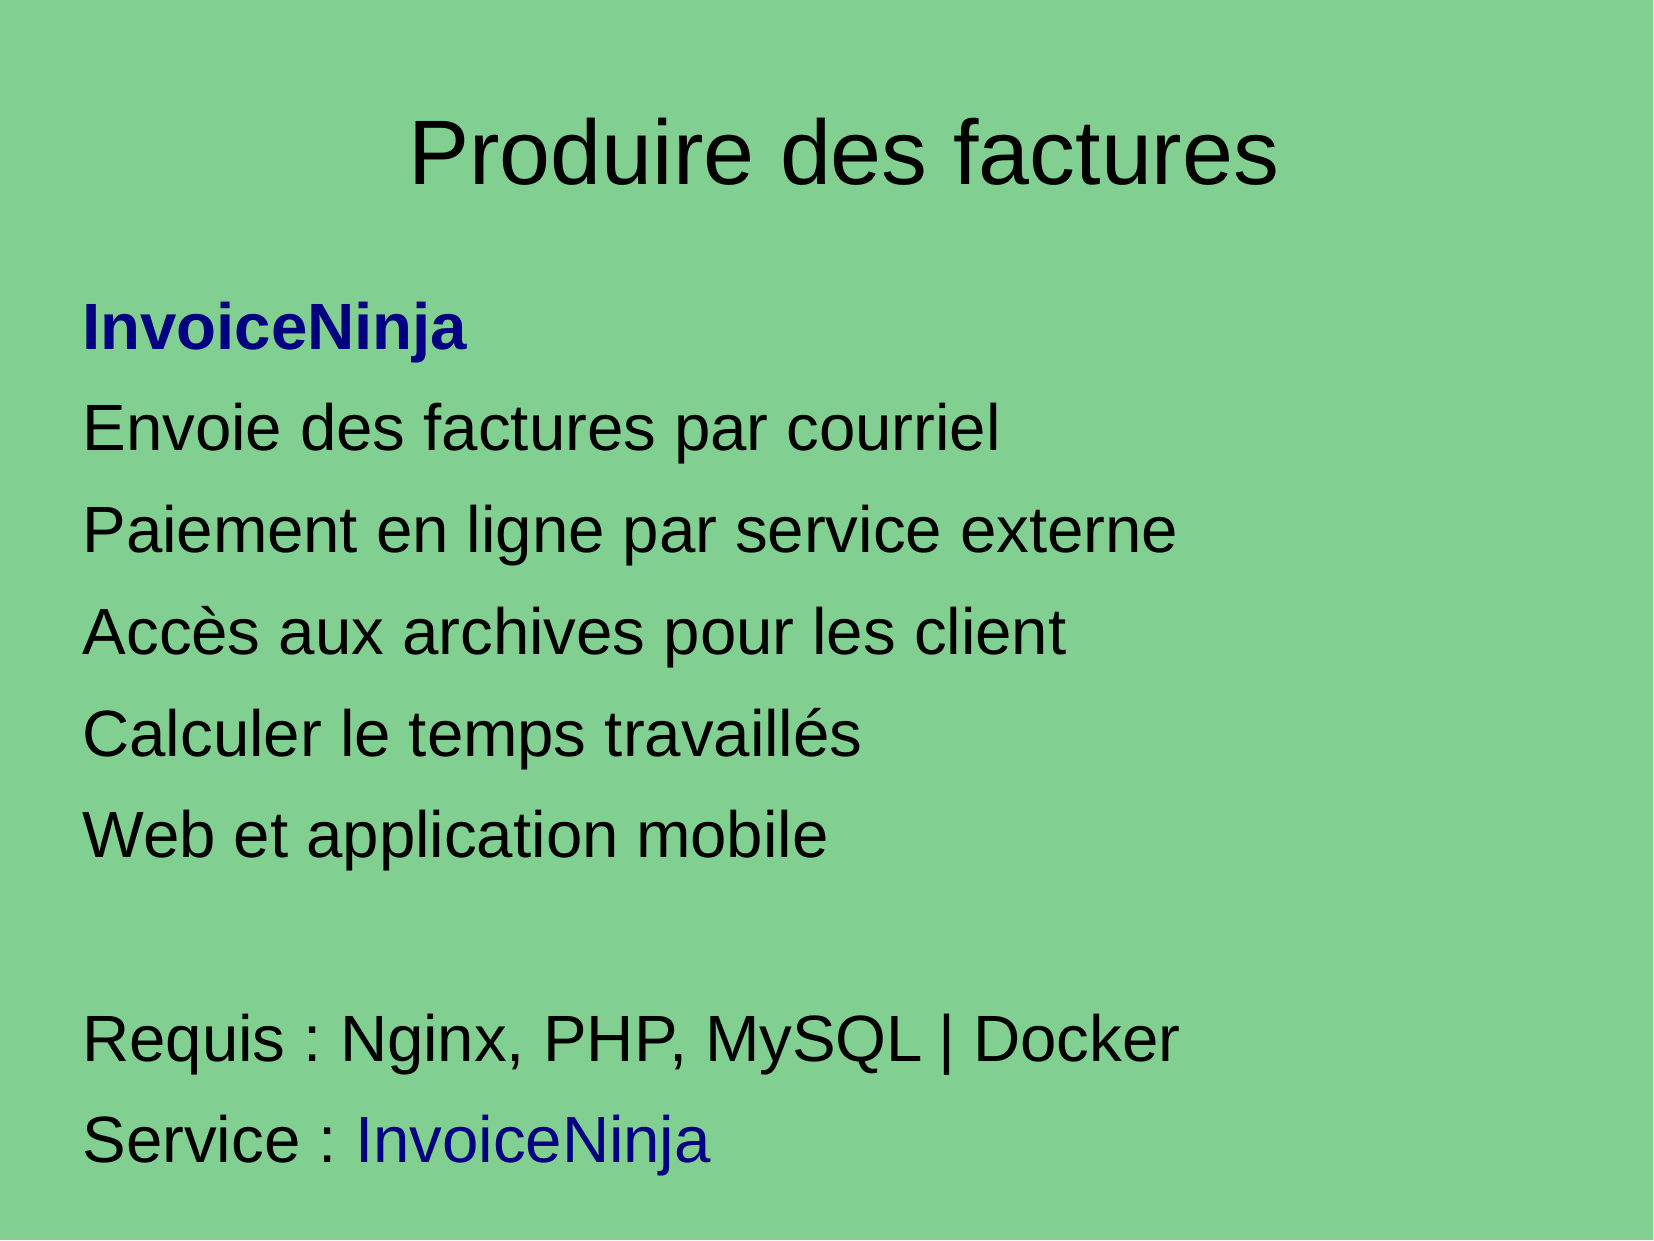

# Produire des factures
InvoiceNinja
Envoie des factures par courriel
Paiement en ligne par service externe
Accès aux archives pour les client
Calculer le temps travaillés
Web et application mobile
Requis : Nginx, PHP, MySQL | Docker
Service : InvoiceNinja